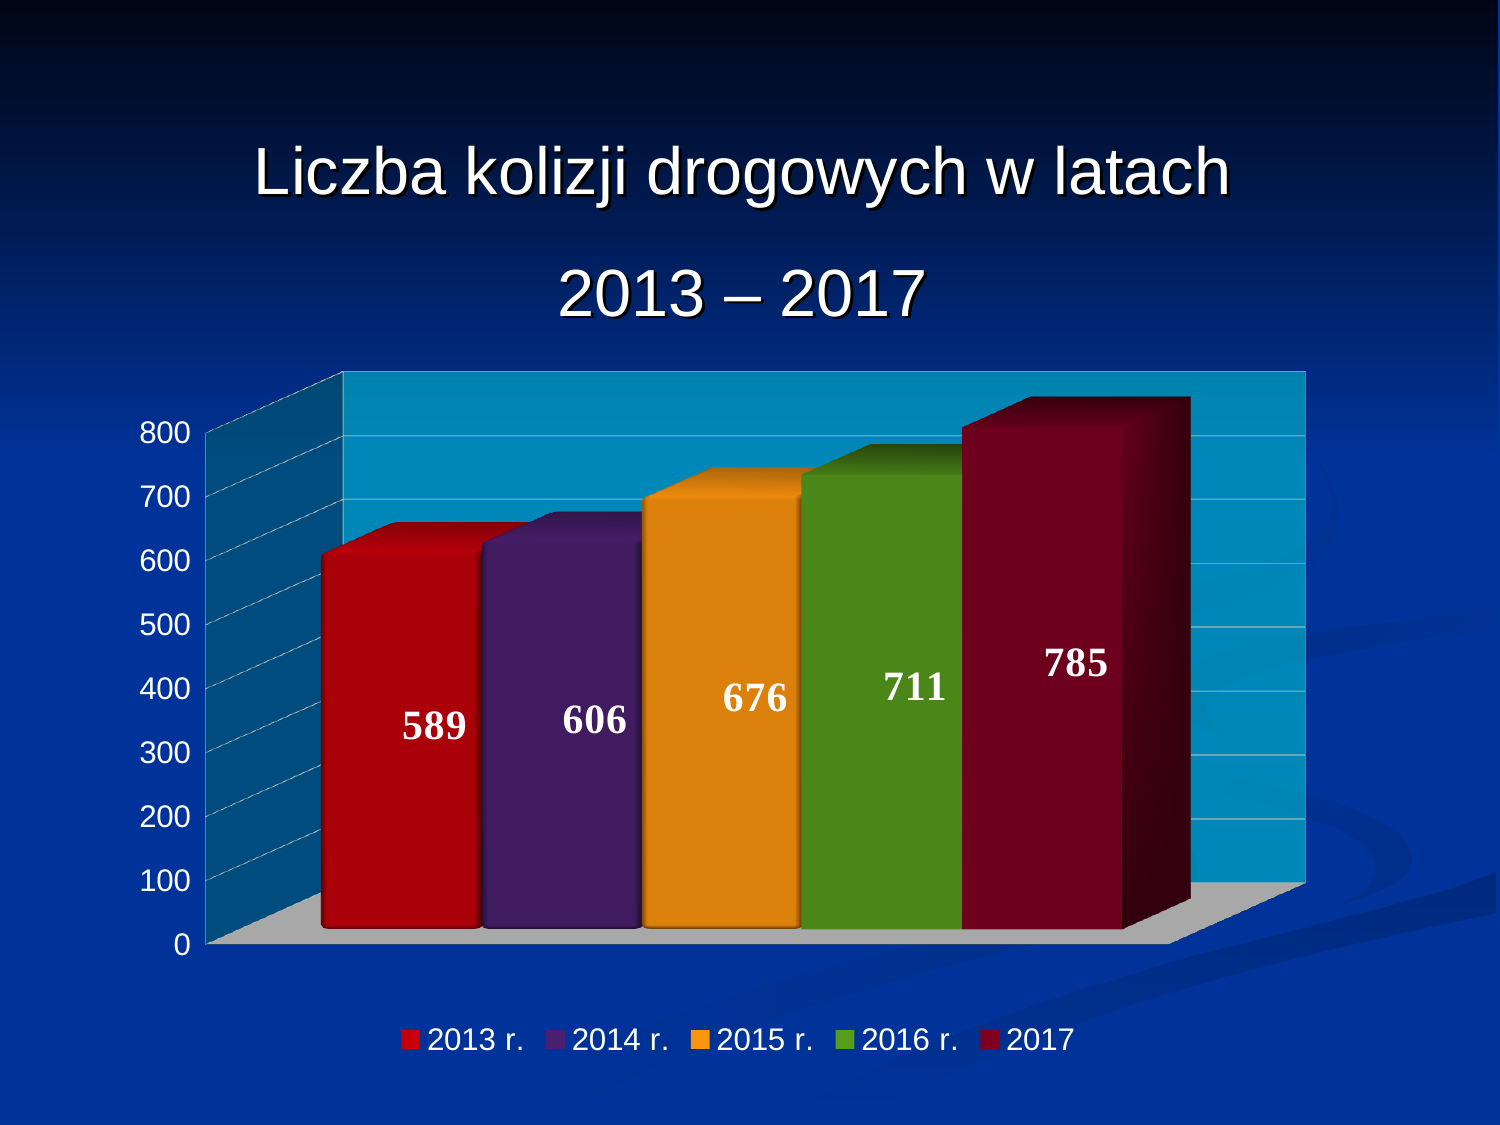

# Liczba kolizji drogowych w latach 2013 – 2017
[unsupported chart]